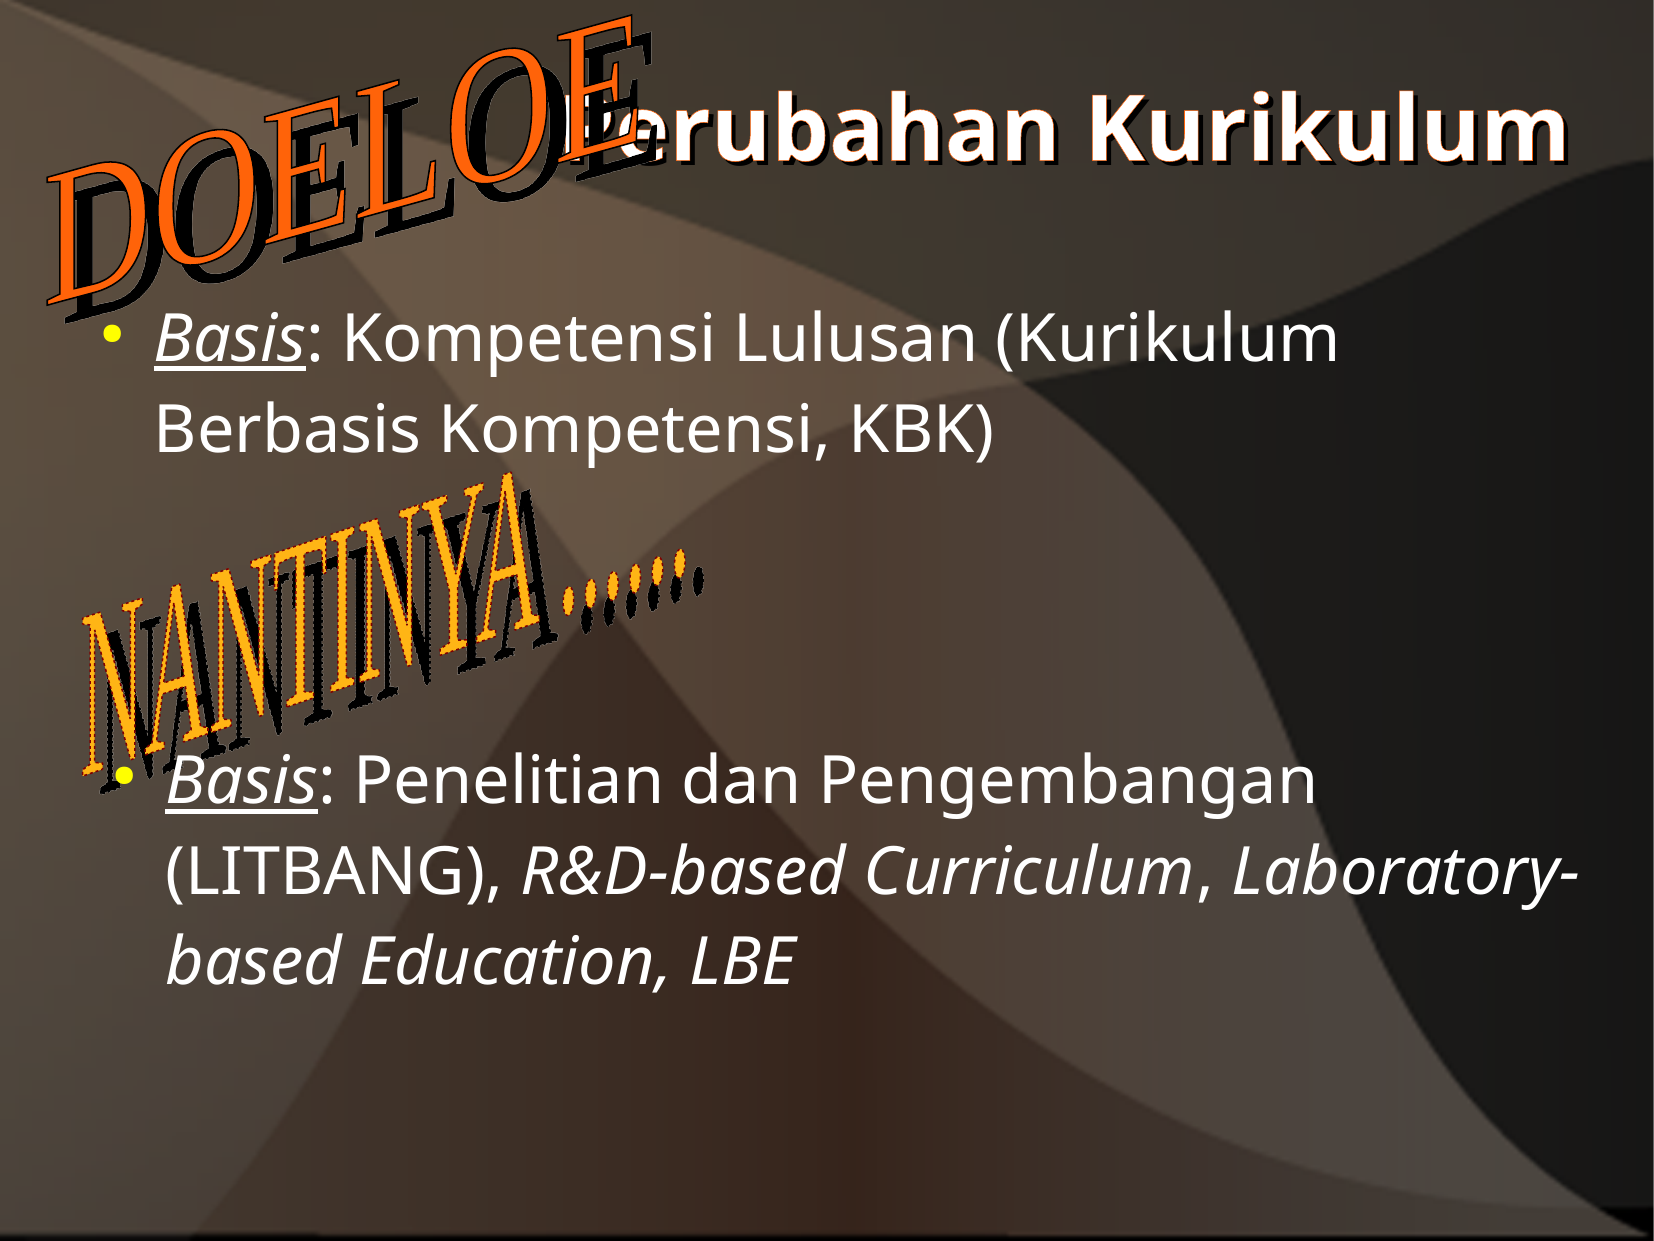

DOELOE
Perubahan Kurikulum
# Basis: Kompetensi Lulusan (Kurikulum Berbasis Kompetensi, KBK)
NANTINYA ......
Basis: Penelitian dan Pengembangan (LITBANG), R&D-based Curriculum, Laboratory-based Education, LBE